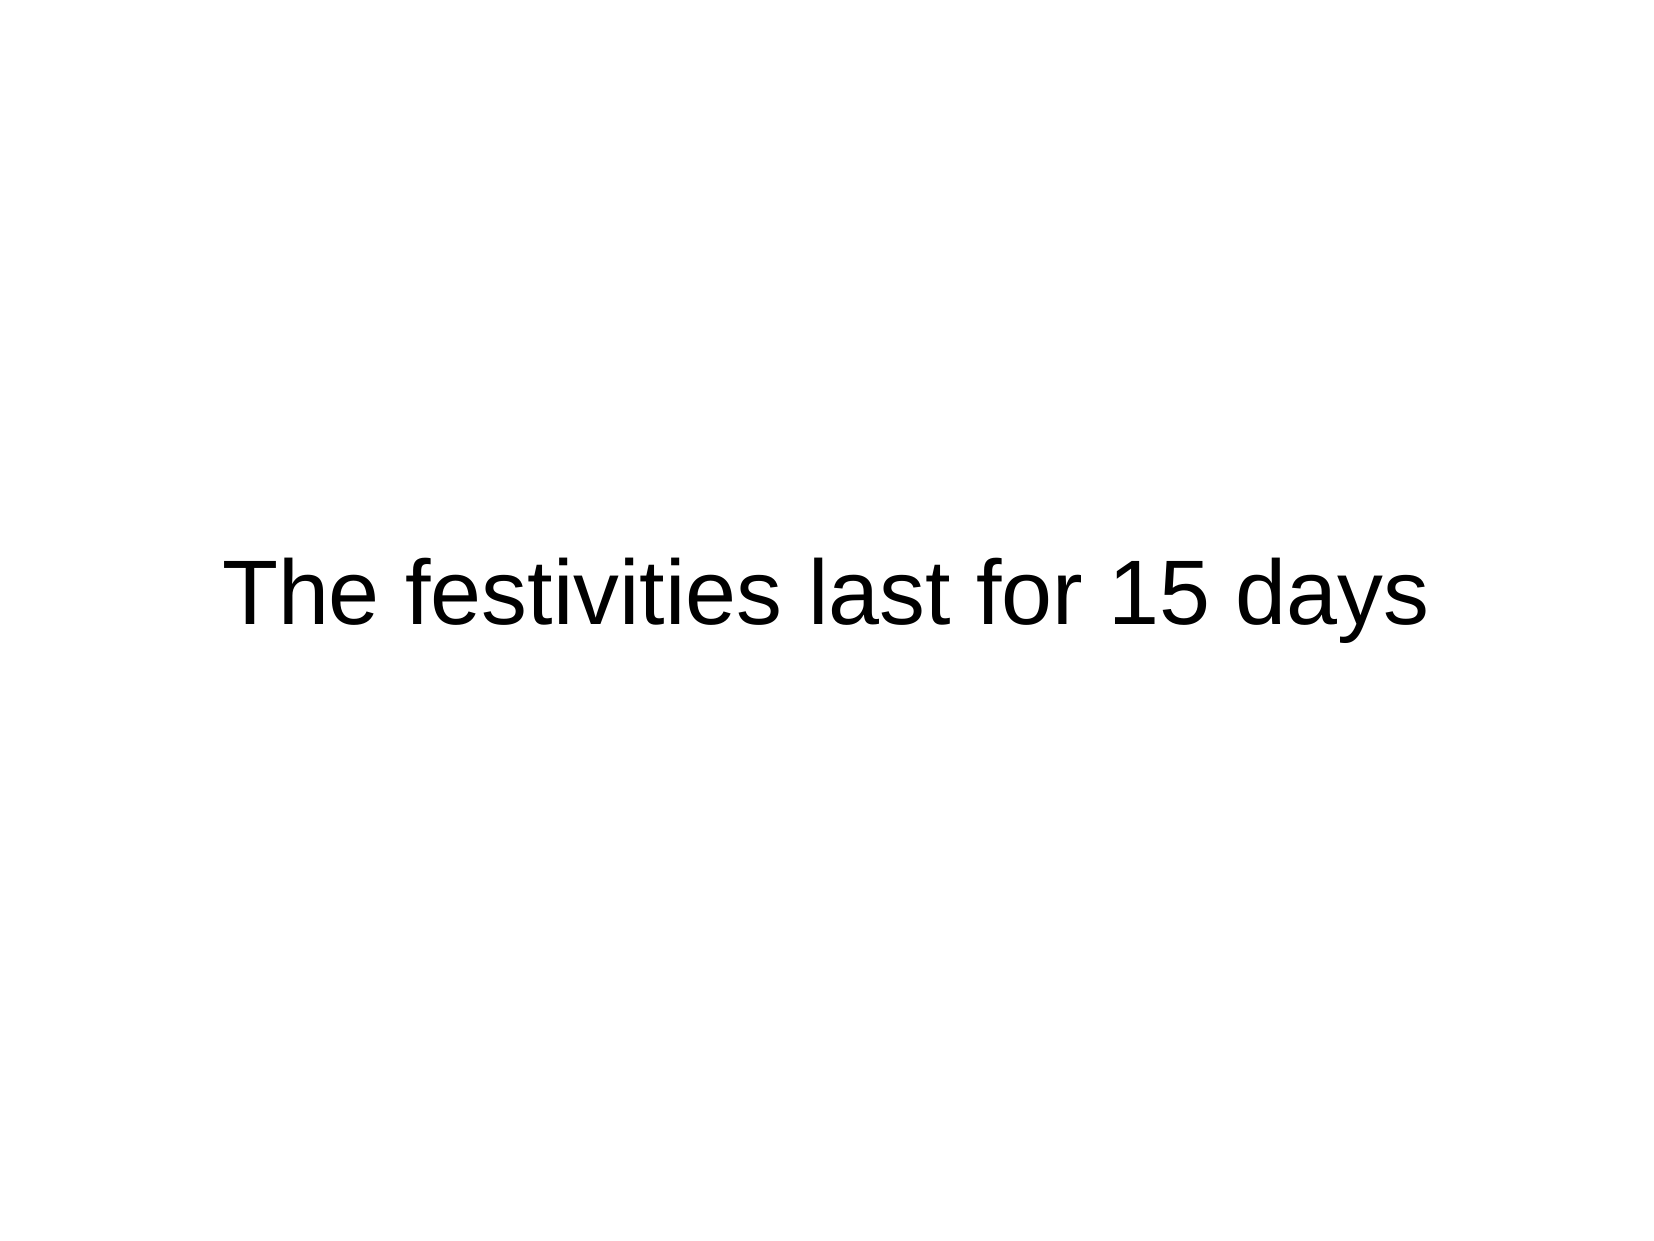

# The festivities last for 15 days